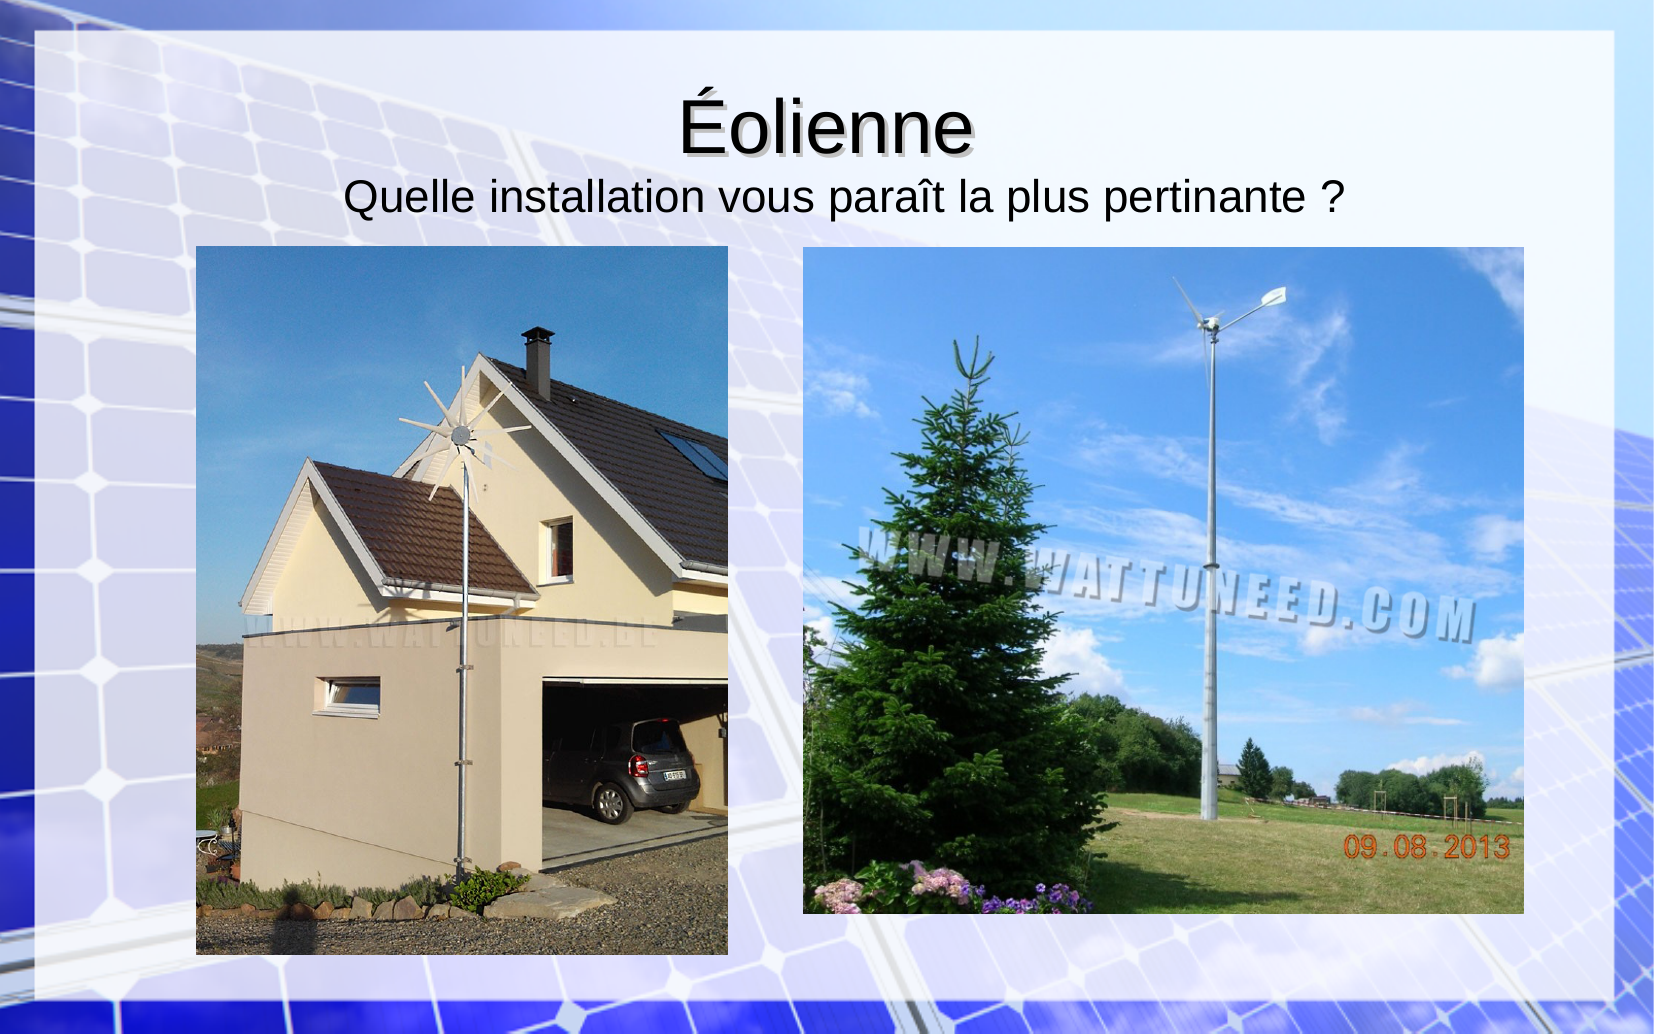

# Éolienne
Quelle installation vous paraît la plus pertinante ?